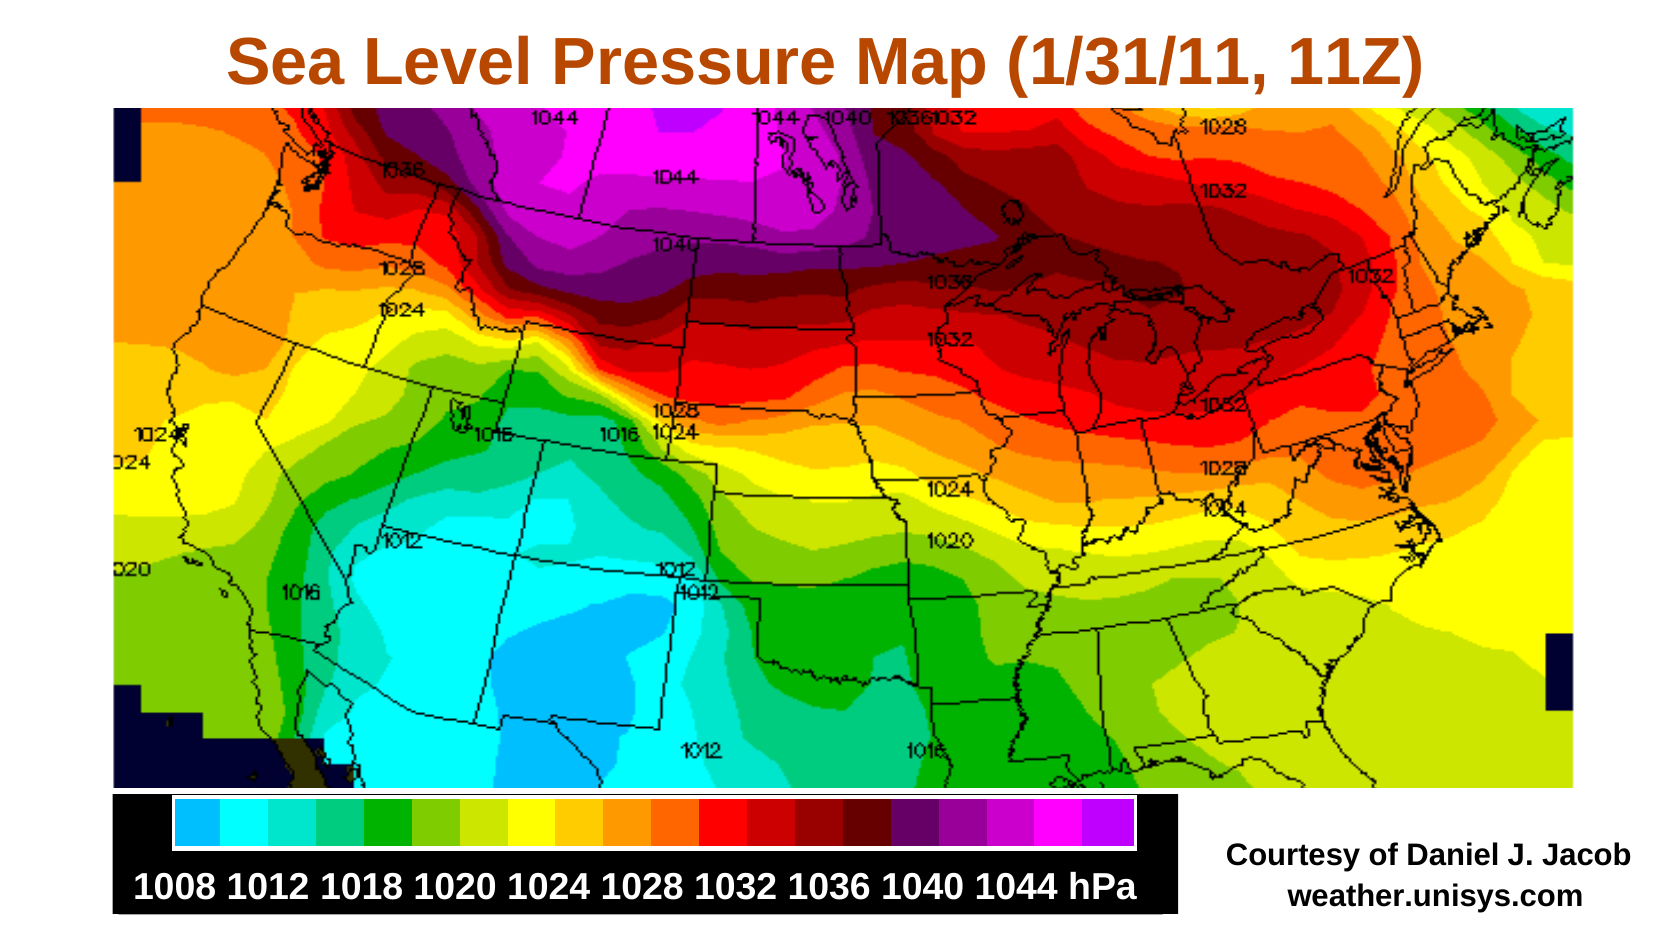

Sea Level Pressure Map (1/31/11, 11Z)
Courtesy of Daniel J. Jacob
1008 1012 1018 1020 1024 1028 1032 1036 1040 1044 hPa
weather.unisys.com